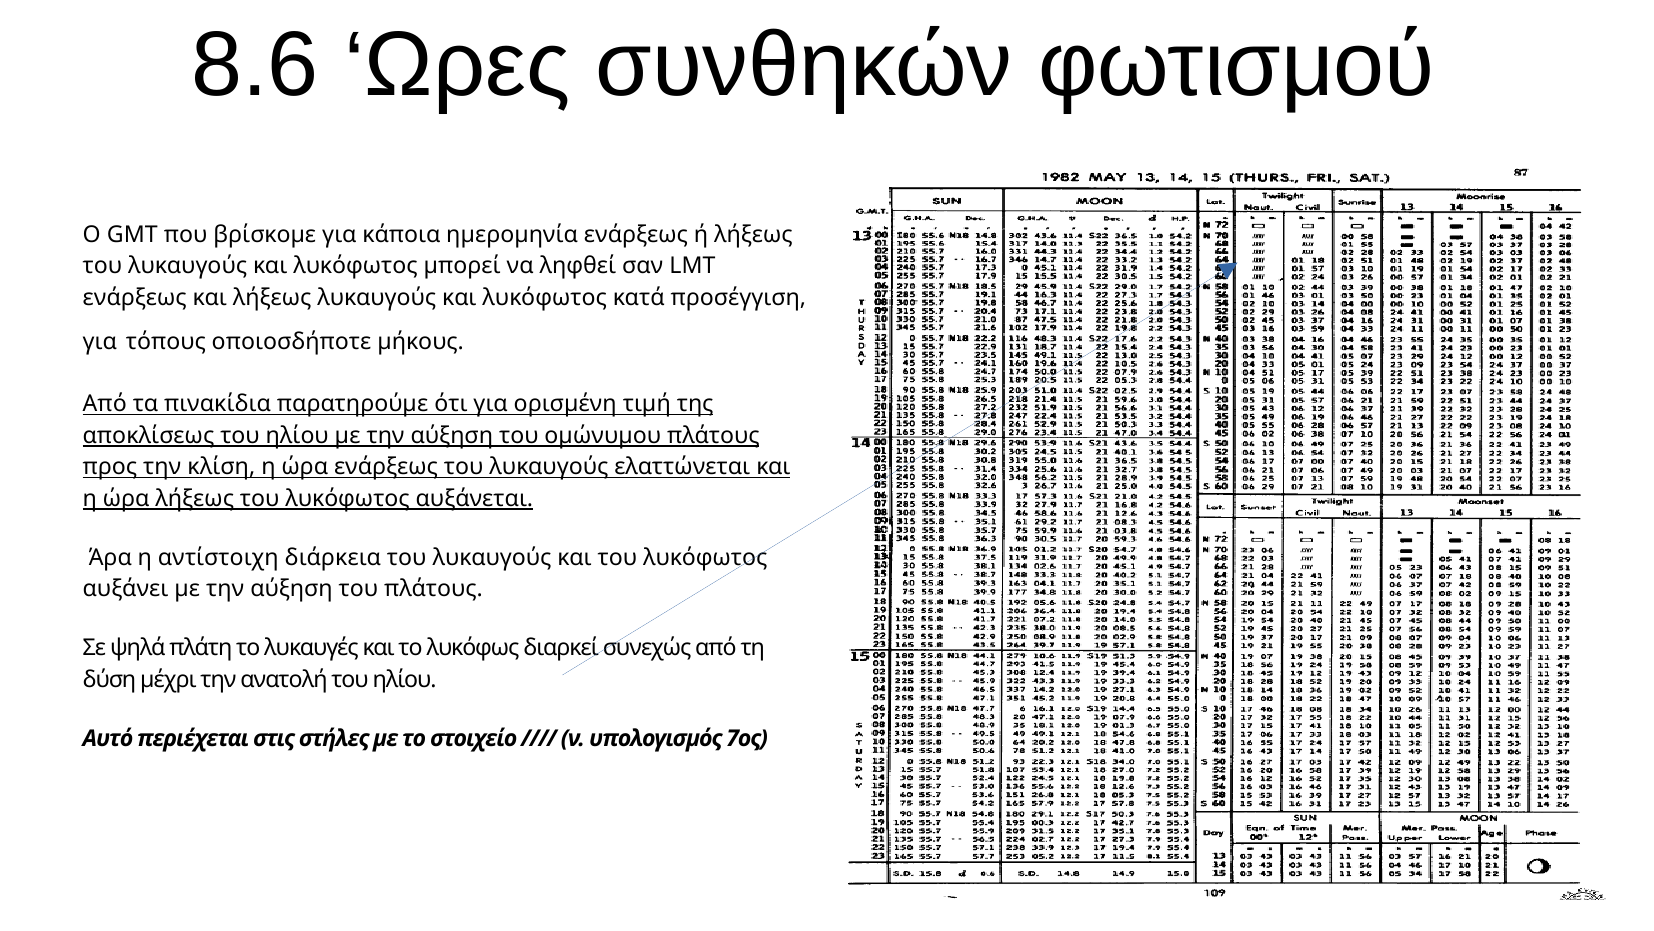

# 8.6 ‘Ωρες συνθηκών φωτισμού
Ο GΜΤ που βρίσκομε για κάποια ημερομη­νία ενάρξεως ή λήξεως του λυκαυγούς και λυκόφωτος μπορεί να ληφθεί σαν LΜΤ ενάρξεως και λήξεως λυκαυγούς και λυκόφωτος κατά προσέγγιση, για τόπους οποιοσδήποτε μήκους.
Από τα πινακίδια παρατηρούμε ότι για ορισμένη τιμή της αποκλίσεως του ηλίου με την αύξηση του ομώνυμου πλάτους προς την κλίση, η ώρα ενάρξεως του λυκαυγούς ελαττώνεται και η ώρα λήξεως του λυκόφωτος αυξάνεται.
 Άρα η αντίστοιχη διάρκεια του λυκαυγούς και του λυκόφωτος αυξάνει με την αύξηση του πλάτους.
Σε ψηλά πλάτη το λυκαυγές και το λυκόφως διαρκεί συνεχώς από τη δύση μέχρι την ανατολή του ηλίου.
Αυτό περιέχεται στις στήλες με το στοιχείο //// (ν. υπολογισμός 7ος)